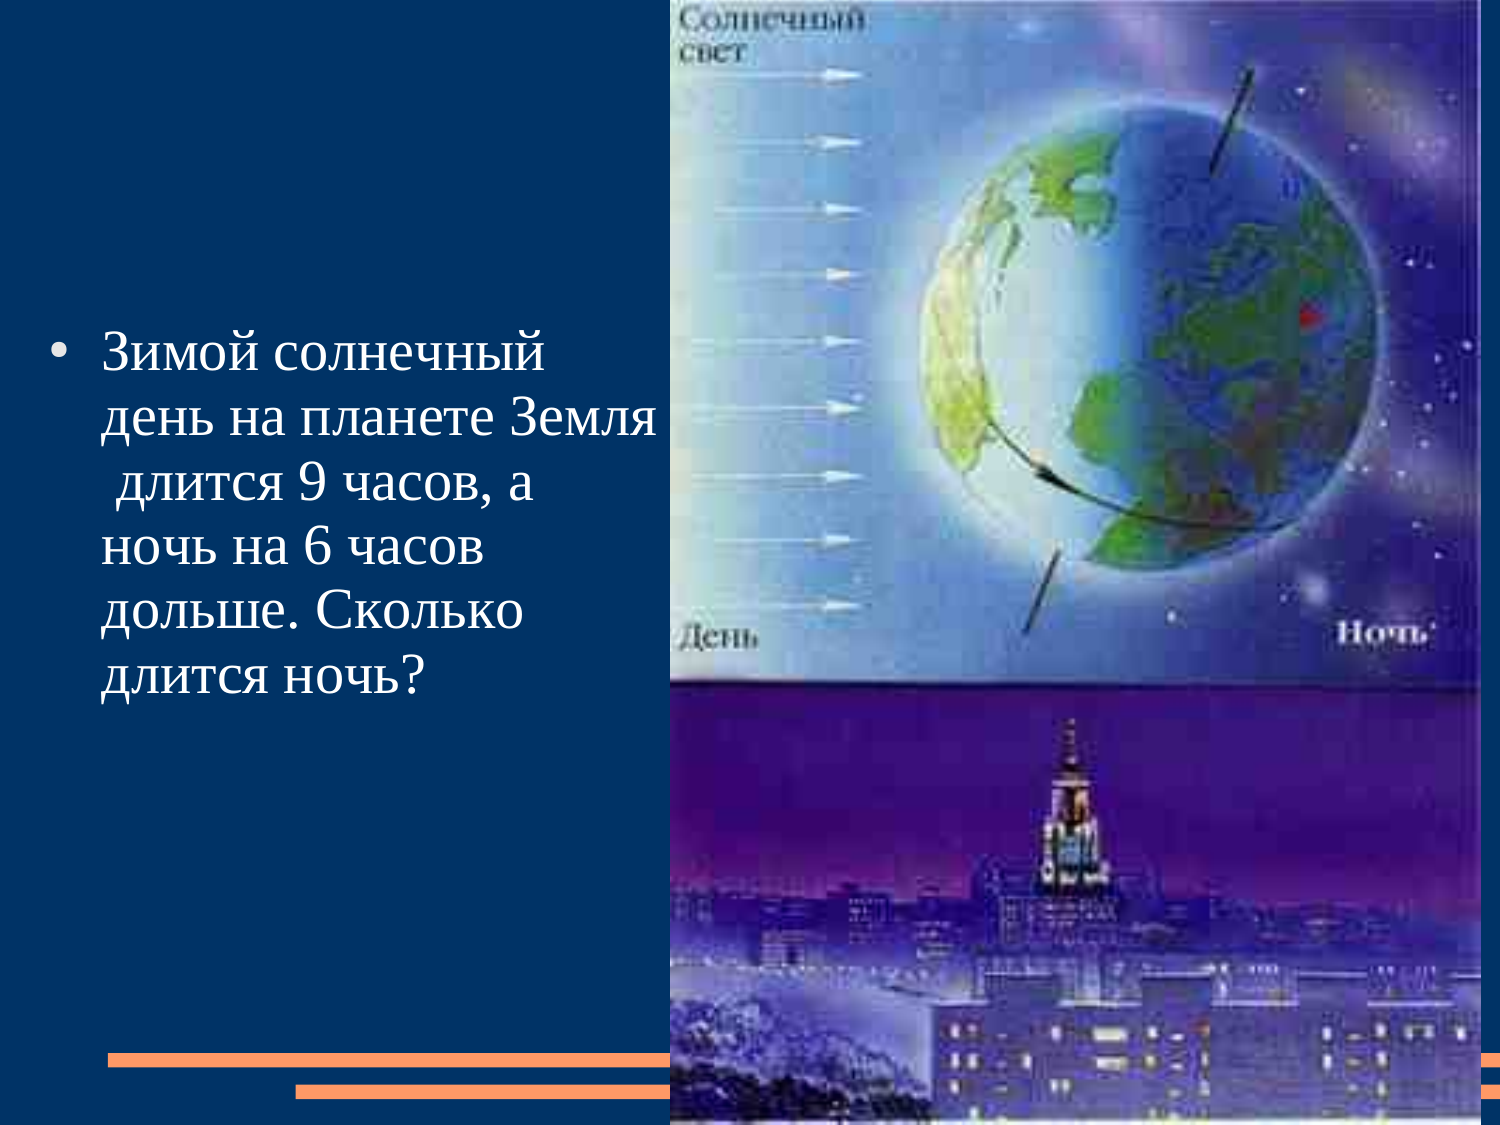

#
Зимой солнечный день на планете Земля длится 9 часов, а ночь на 6 часов дольше. Сколько длится ночь?